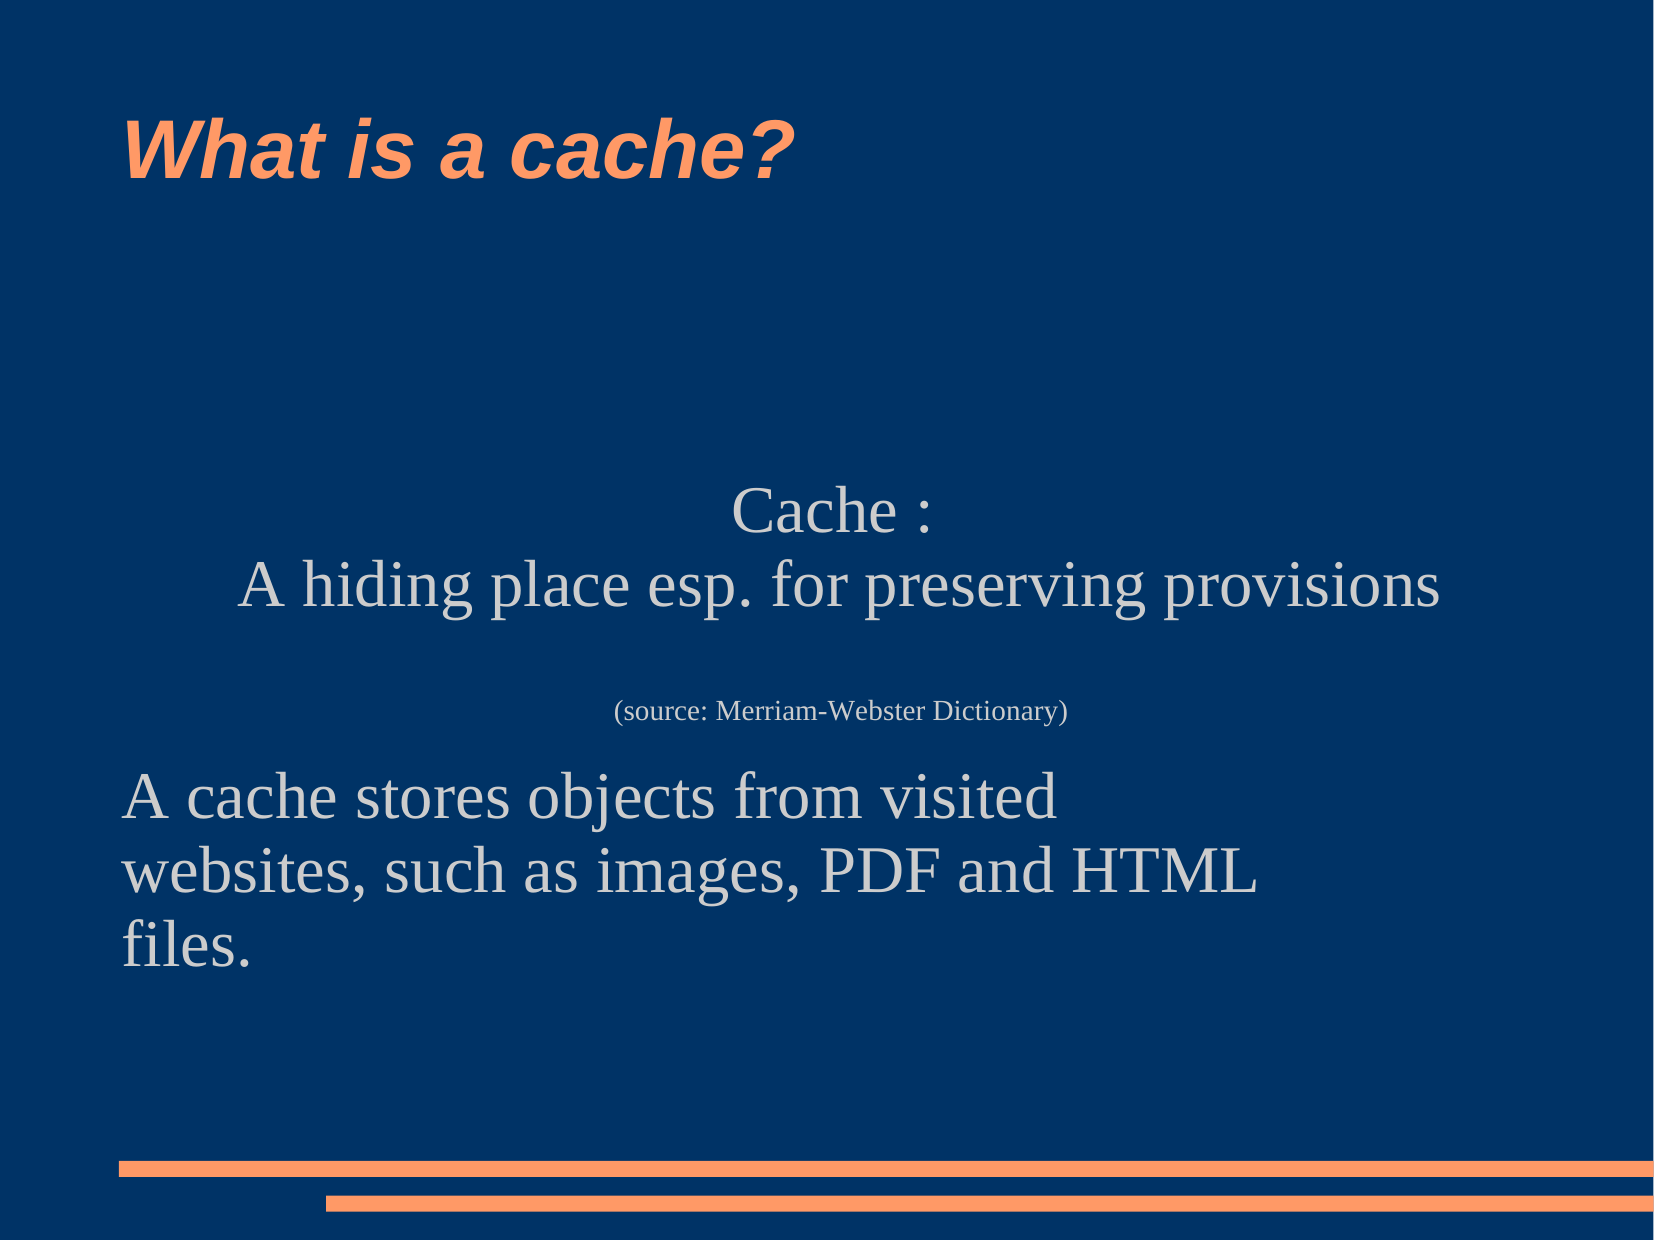

# What is a cache?
Cache :
A hiding place esp. for preserving provisions
(source: Merriam-Webster Dictionary)
A cache stores objects from visited
websites, such as images, PDF and HTML
files.